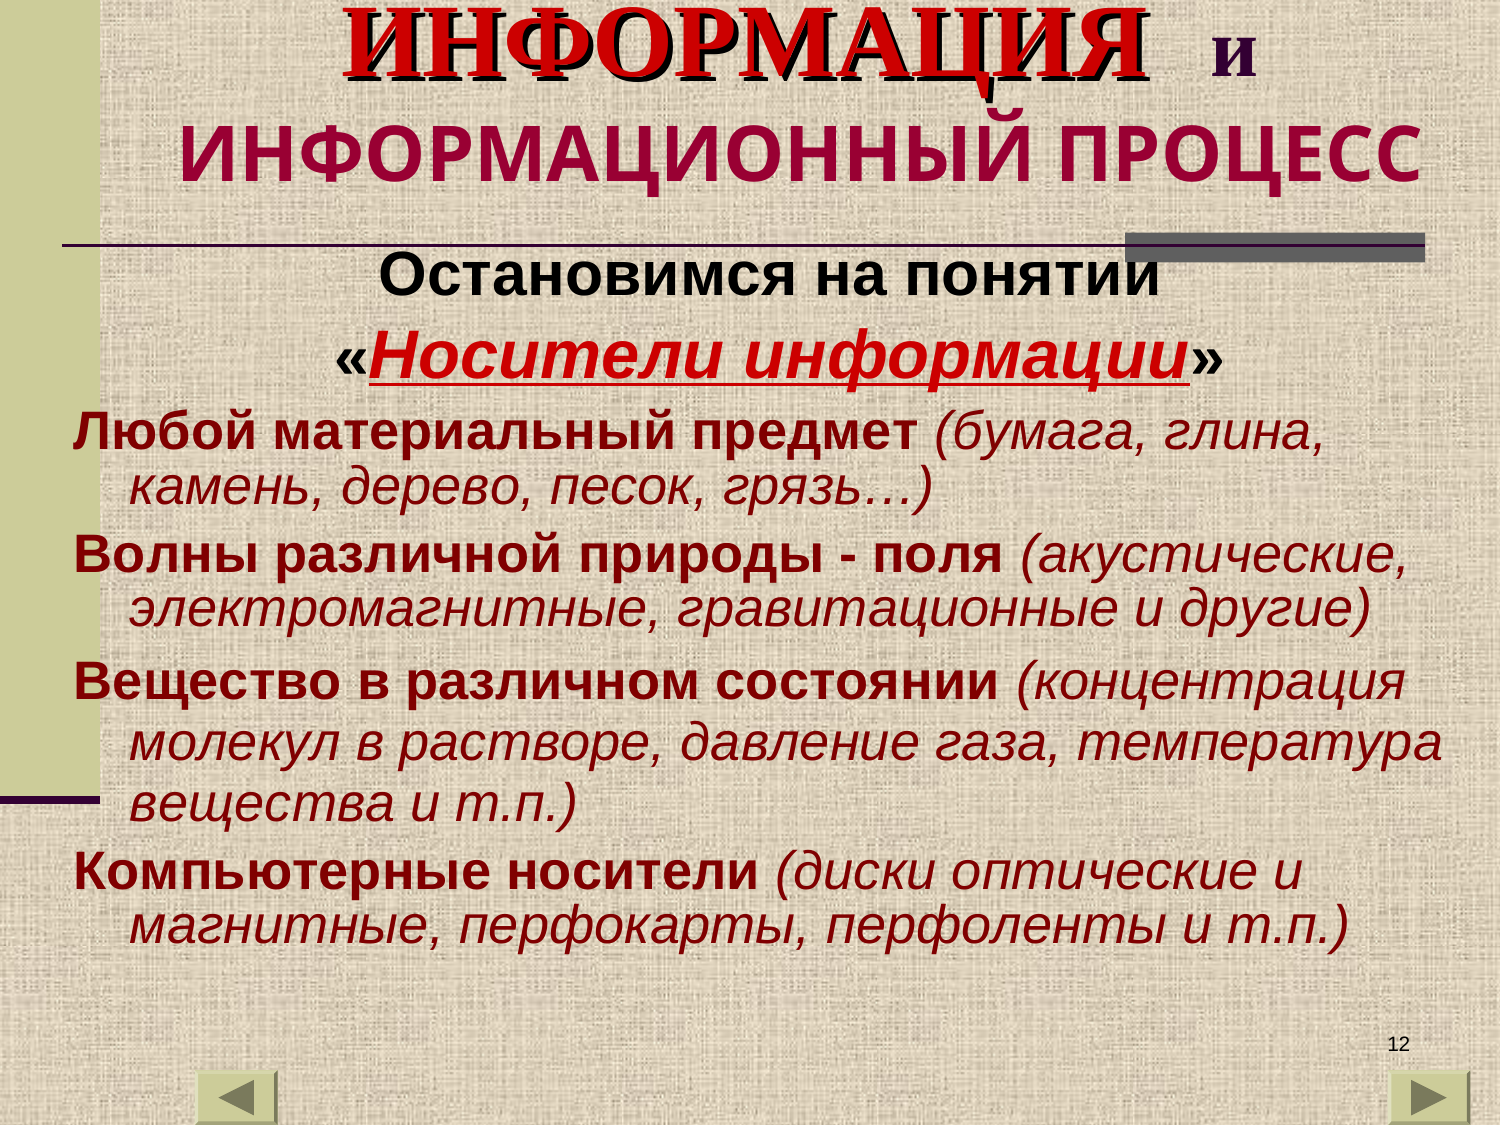

# ИНФОРМАЦИЯ и ИНФОРМАЦИОННЫЙ ПРОЦЕСС
Остановимся на понятии
«Носители информации»
Любой материальный предмет (бумага, глина, камень, дерево, песок, грязь…)
Волны различной природы - поля (акустические, электромагнитные, гравитационные и другие)
Вещество в различном состоянии (концентрация молекул в растворе, давление газа, температура вещества и т.п.)
Компьютерные носители (диски оптические и магнитные, перфокарты, перфоленты и т.п.)
12